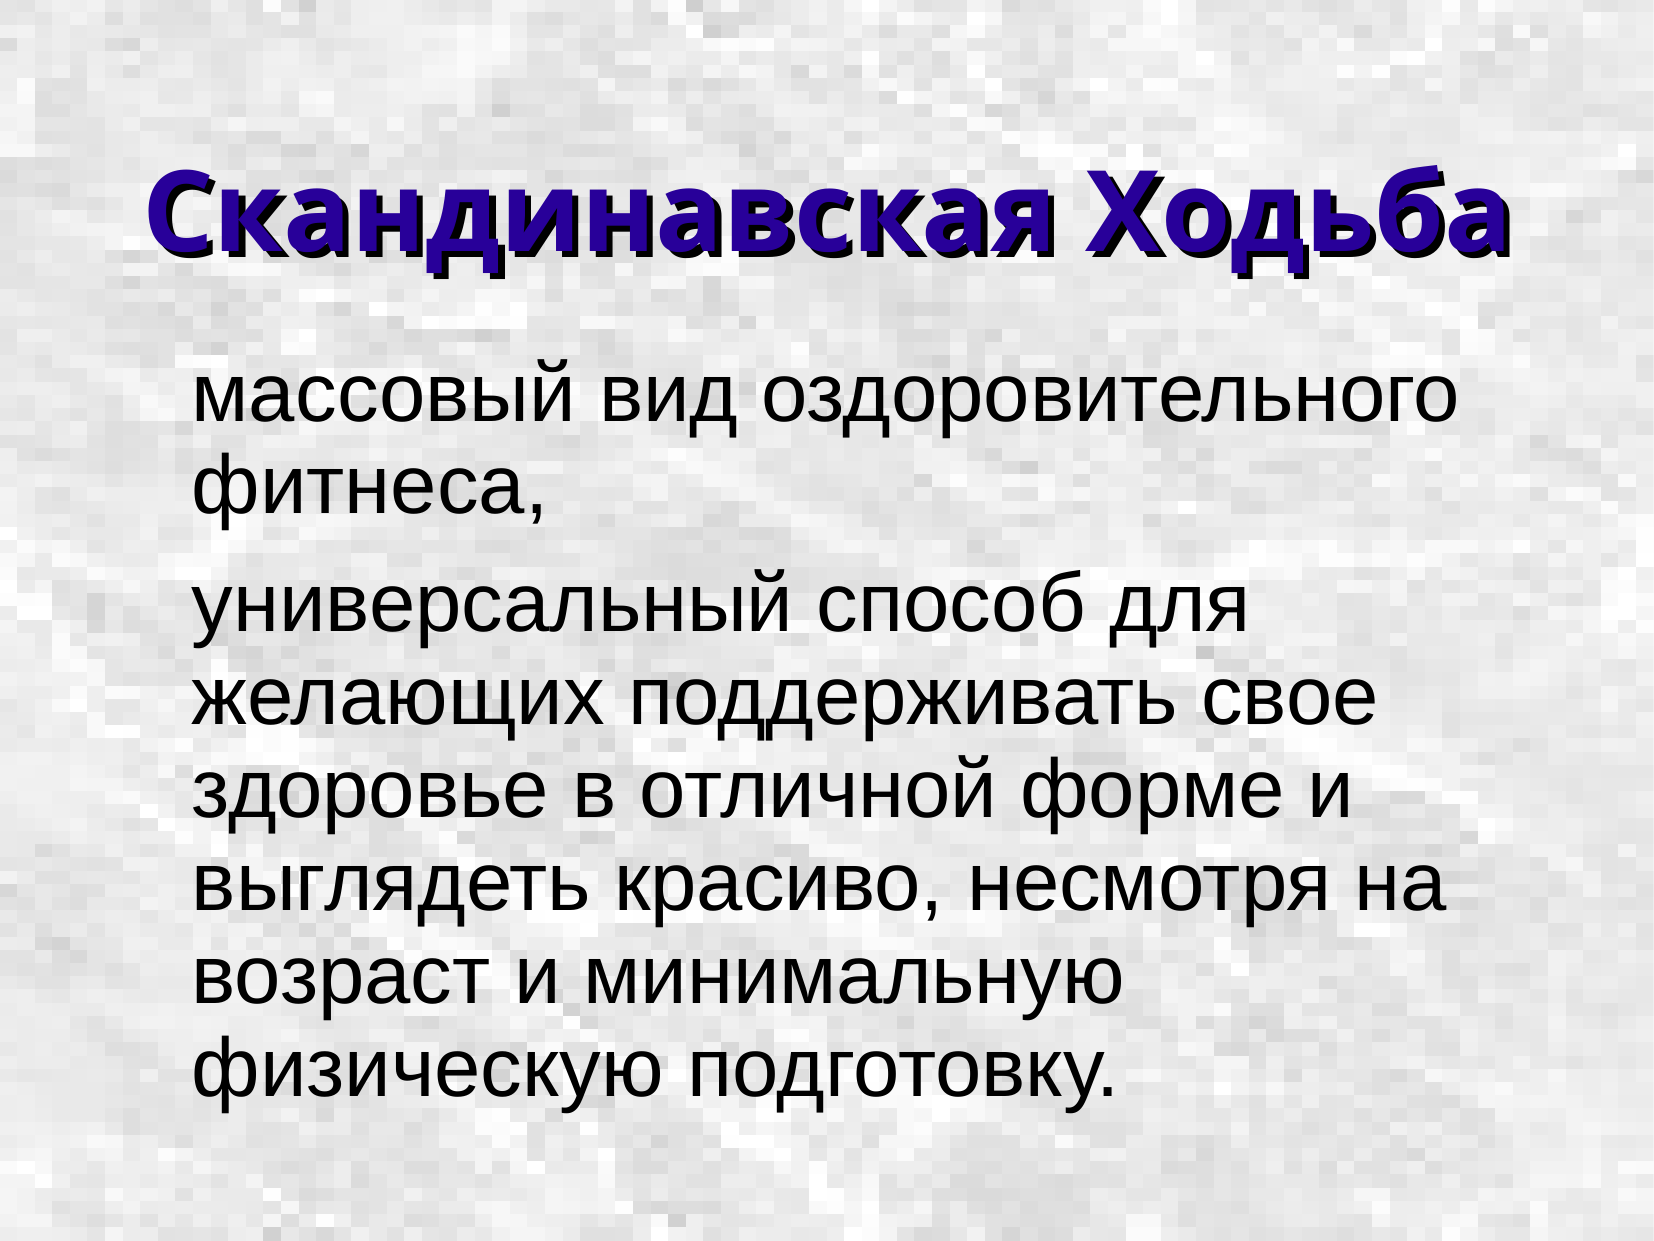

# Скандинавская Ходьба
массовый вид оздоровительного фитнеса,
универсальный способ для желающих поддерживать свое здоровье в отличной форме и выглядеть красиво, несмотря на возраст и минимальную физическую подготовку.